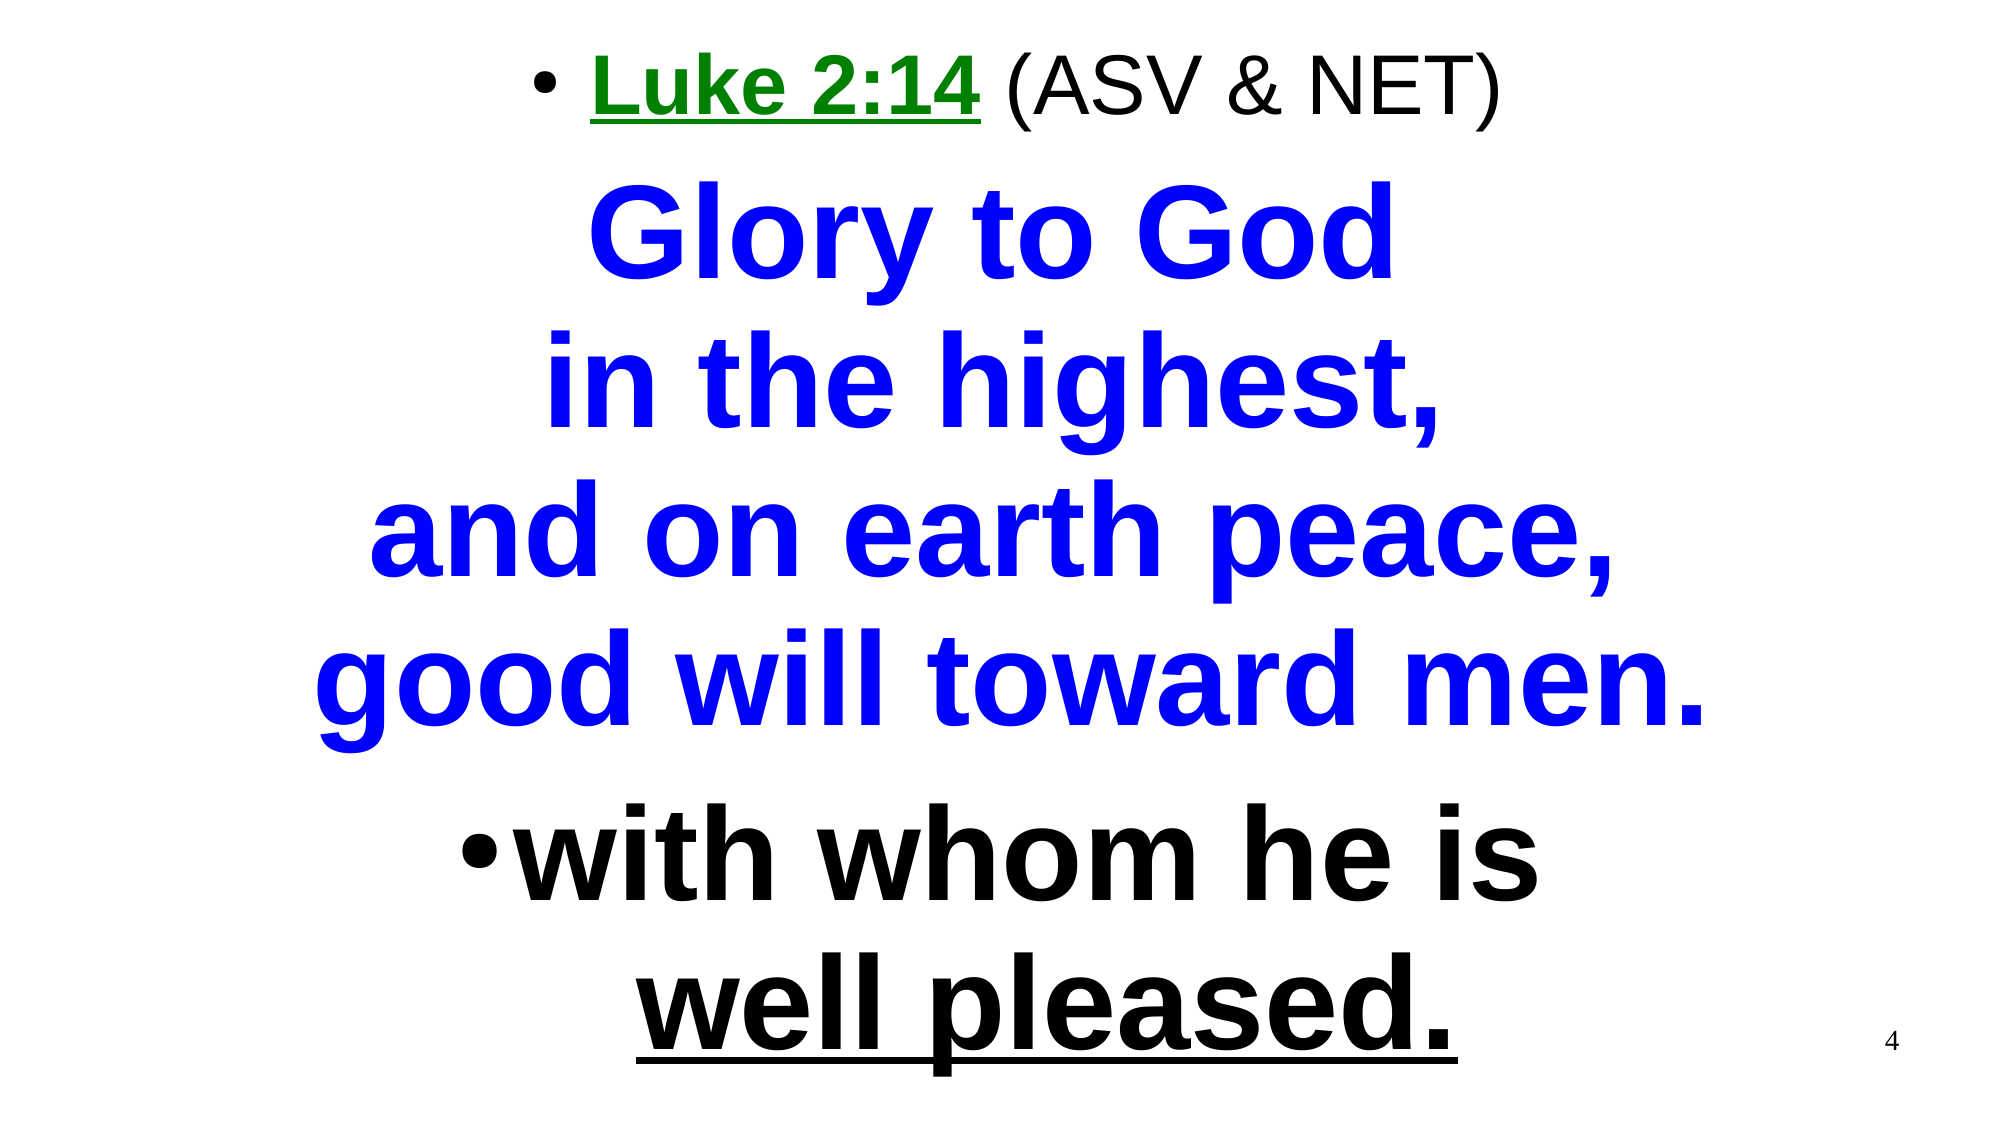

# Luke 2:14 (ASV & NET)
Glory to God
in the highest,
and on earth peace,
good will toward men.
with whom he is
well pleased.
4